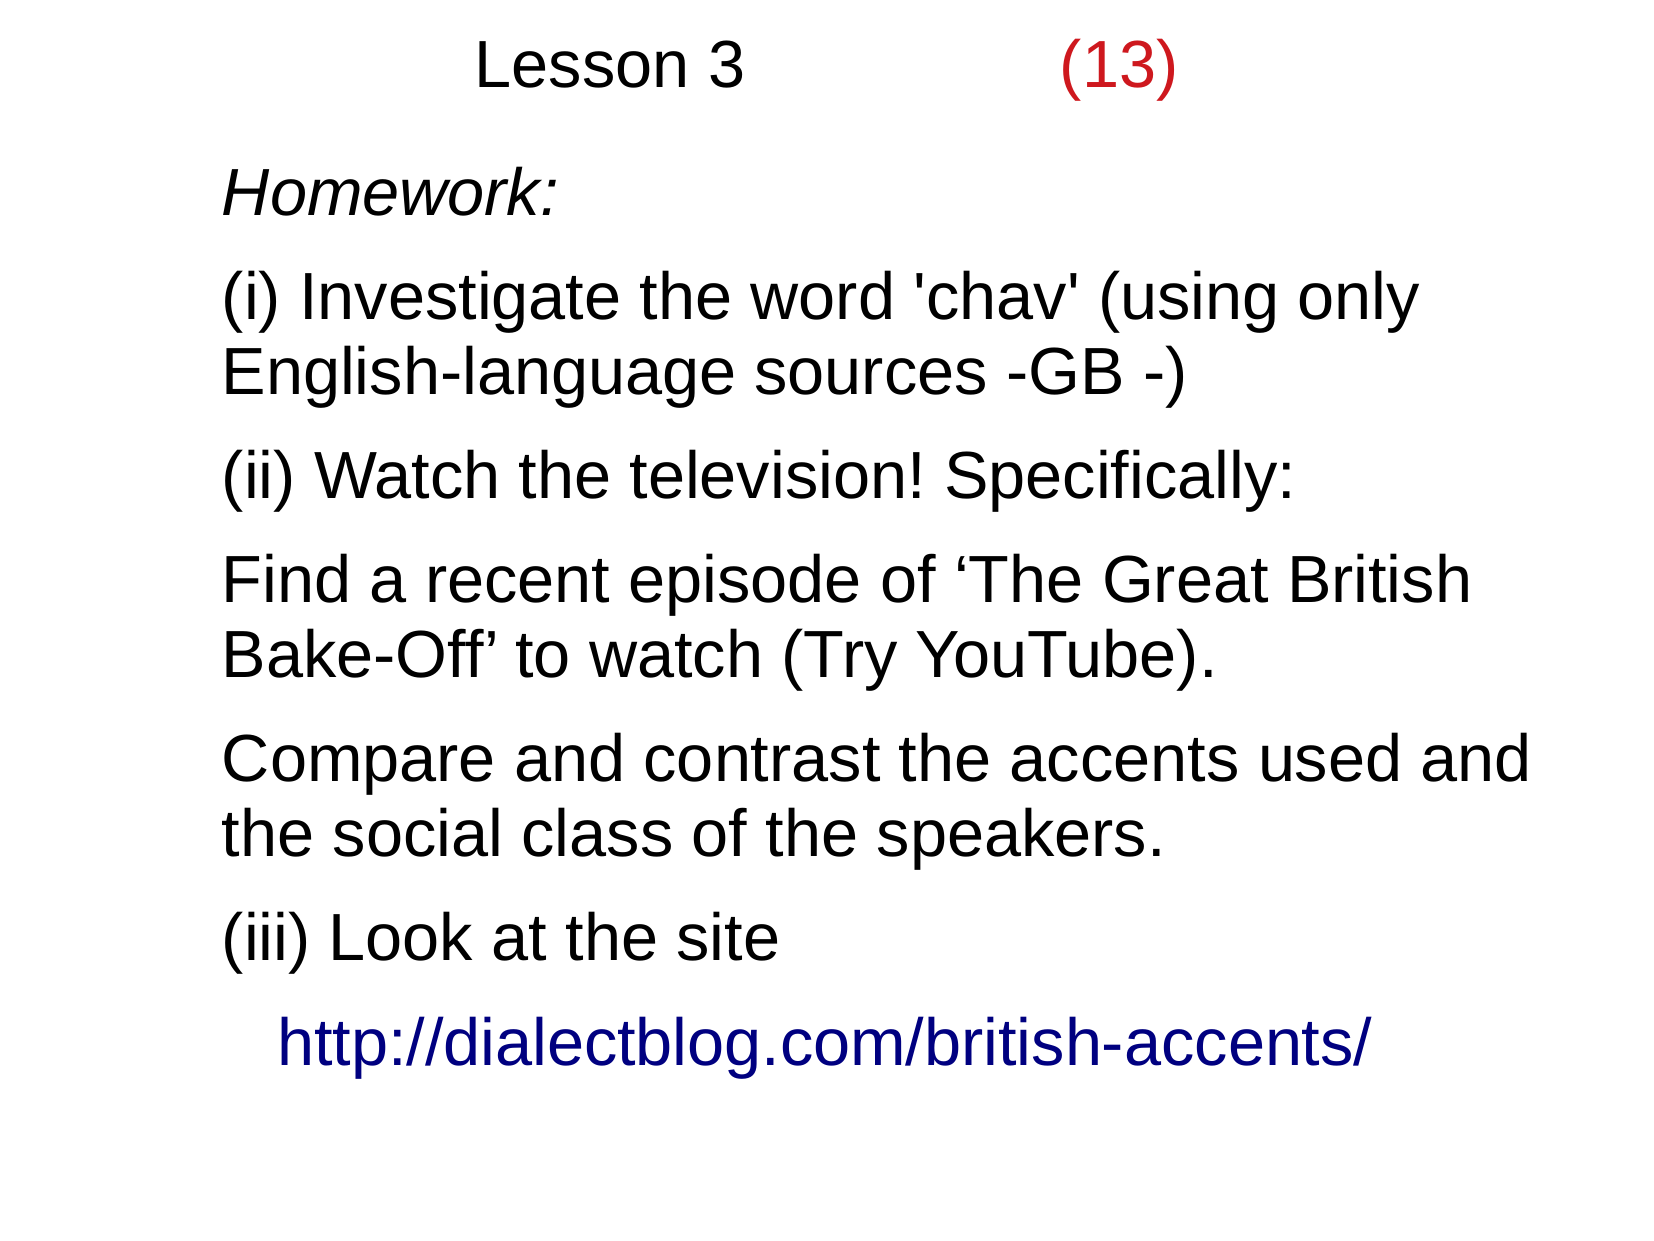

# Lesson 3 (13)
Homework:
(i) Investigate the word 'chav' (using only English-language sources -GB -)
(ii) Watch the television! Specifically:
Find a recent episode of ‘The Great British Bake-Off’ to watch (Try YouTube).
Compare and contrast the accents used and the social class of the speakers.
(iii) Look at the site
 http://dialectblog.com/british-accents/